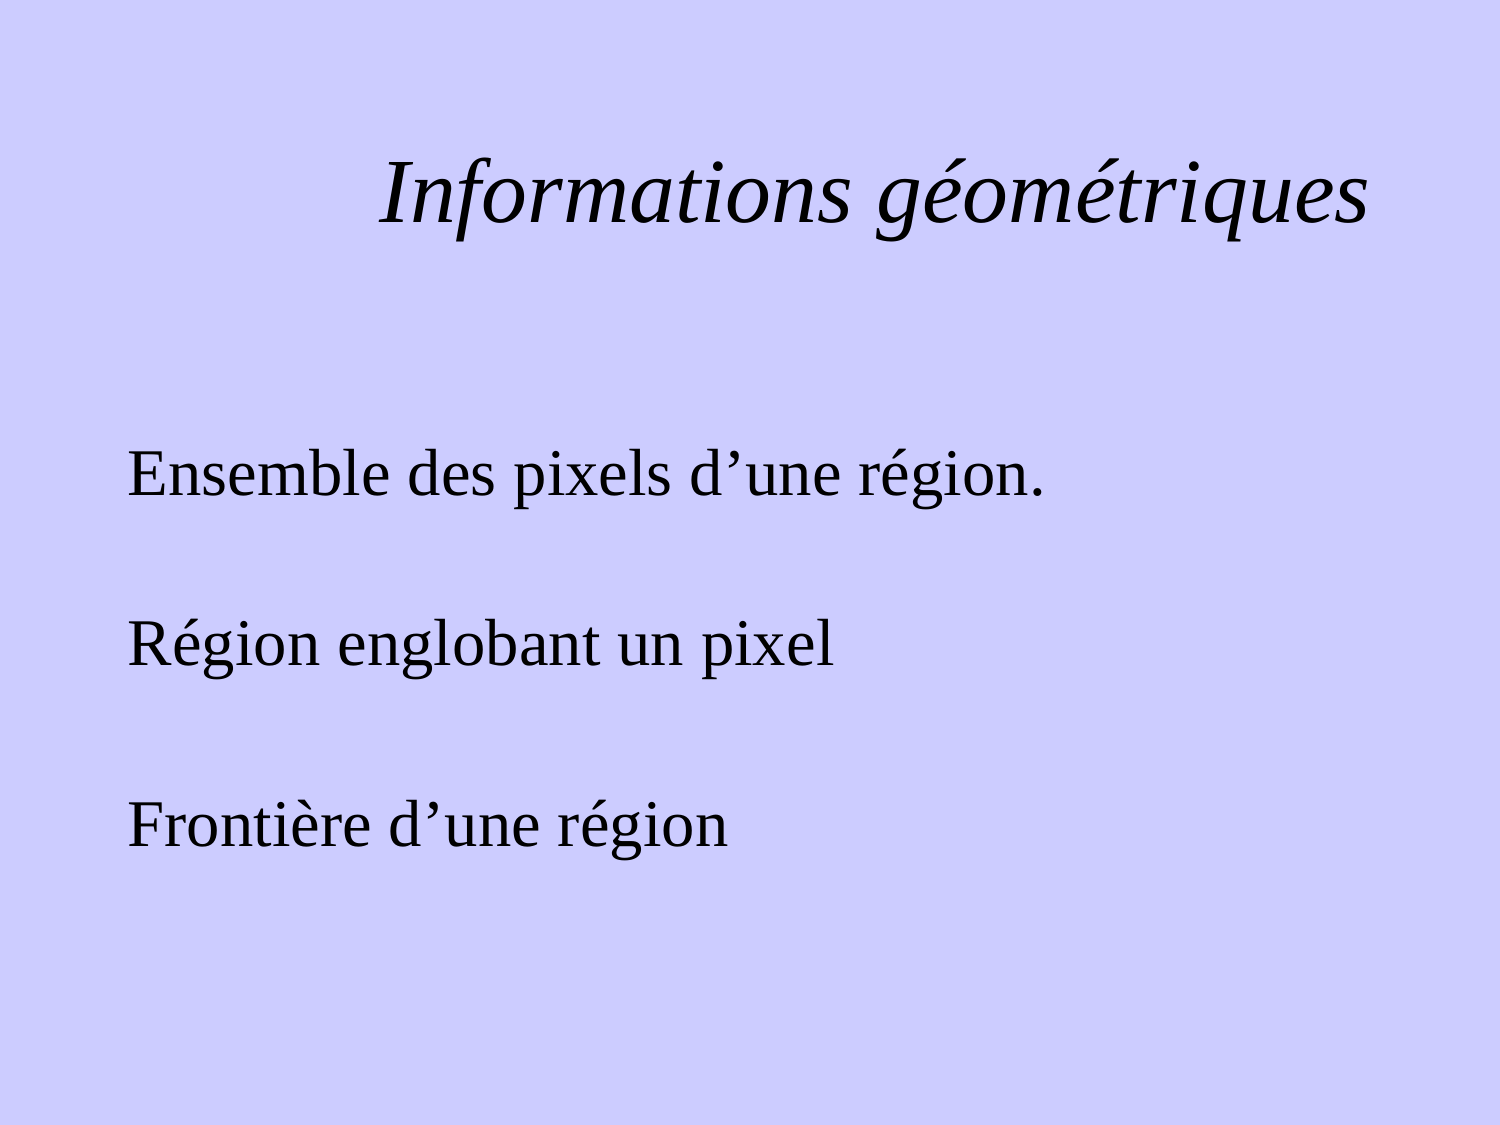

# Informations géométriques
Ensemble des pixels d’une région.
Région englobant un pixel
Frontière d’une région